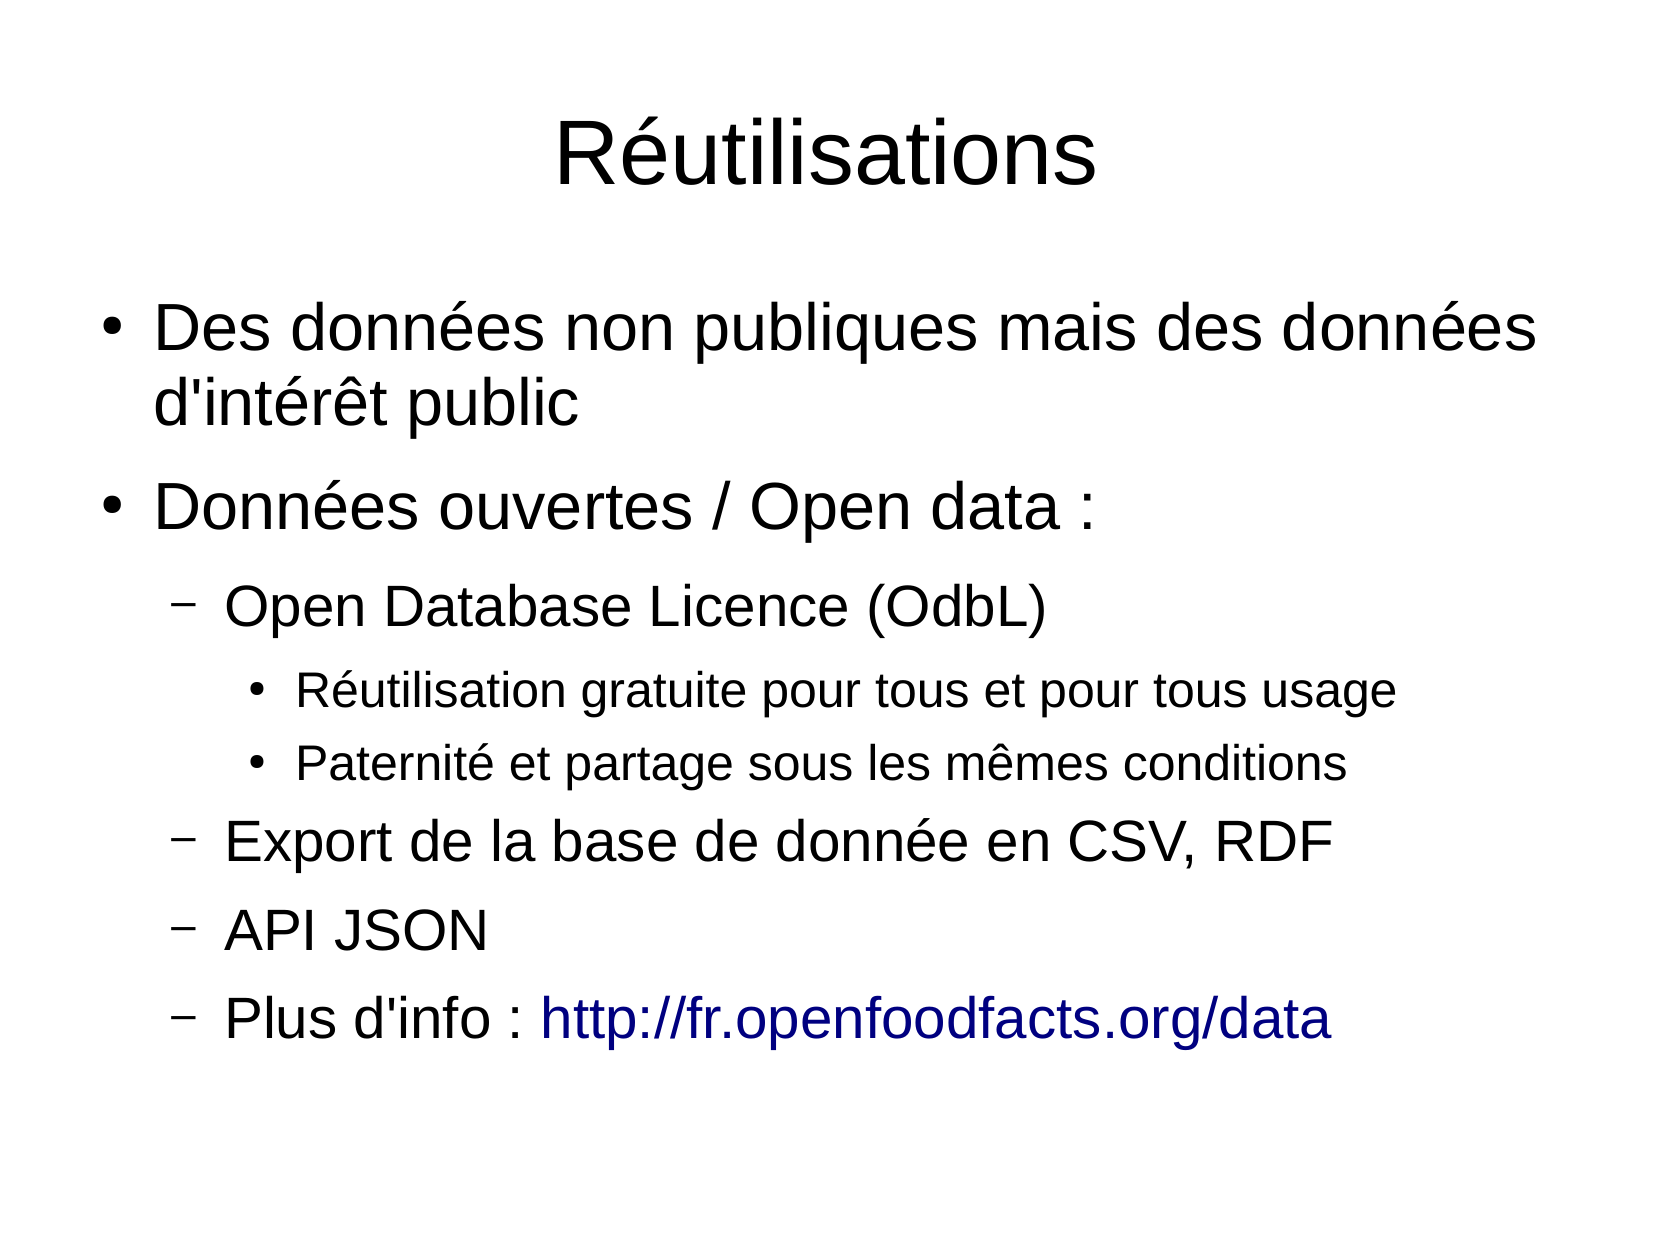

# Réutilisations
Des données non publiques mais des données d'intérêt public
Données ouvertes / Open data :
Open Database Licence (OdbL)
Réutilisation gratuite pour tous et pour tous usage
Paternité et partage sous les mêmes conditions
Export de la base de donnée en CSV, RDF
API JSON
Plus d'info : http://fr.openfoodfacts.org/data